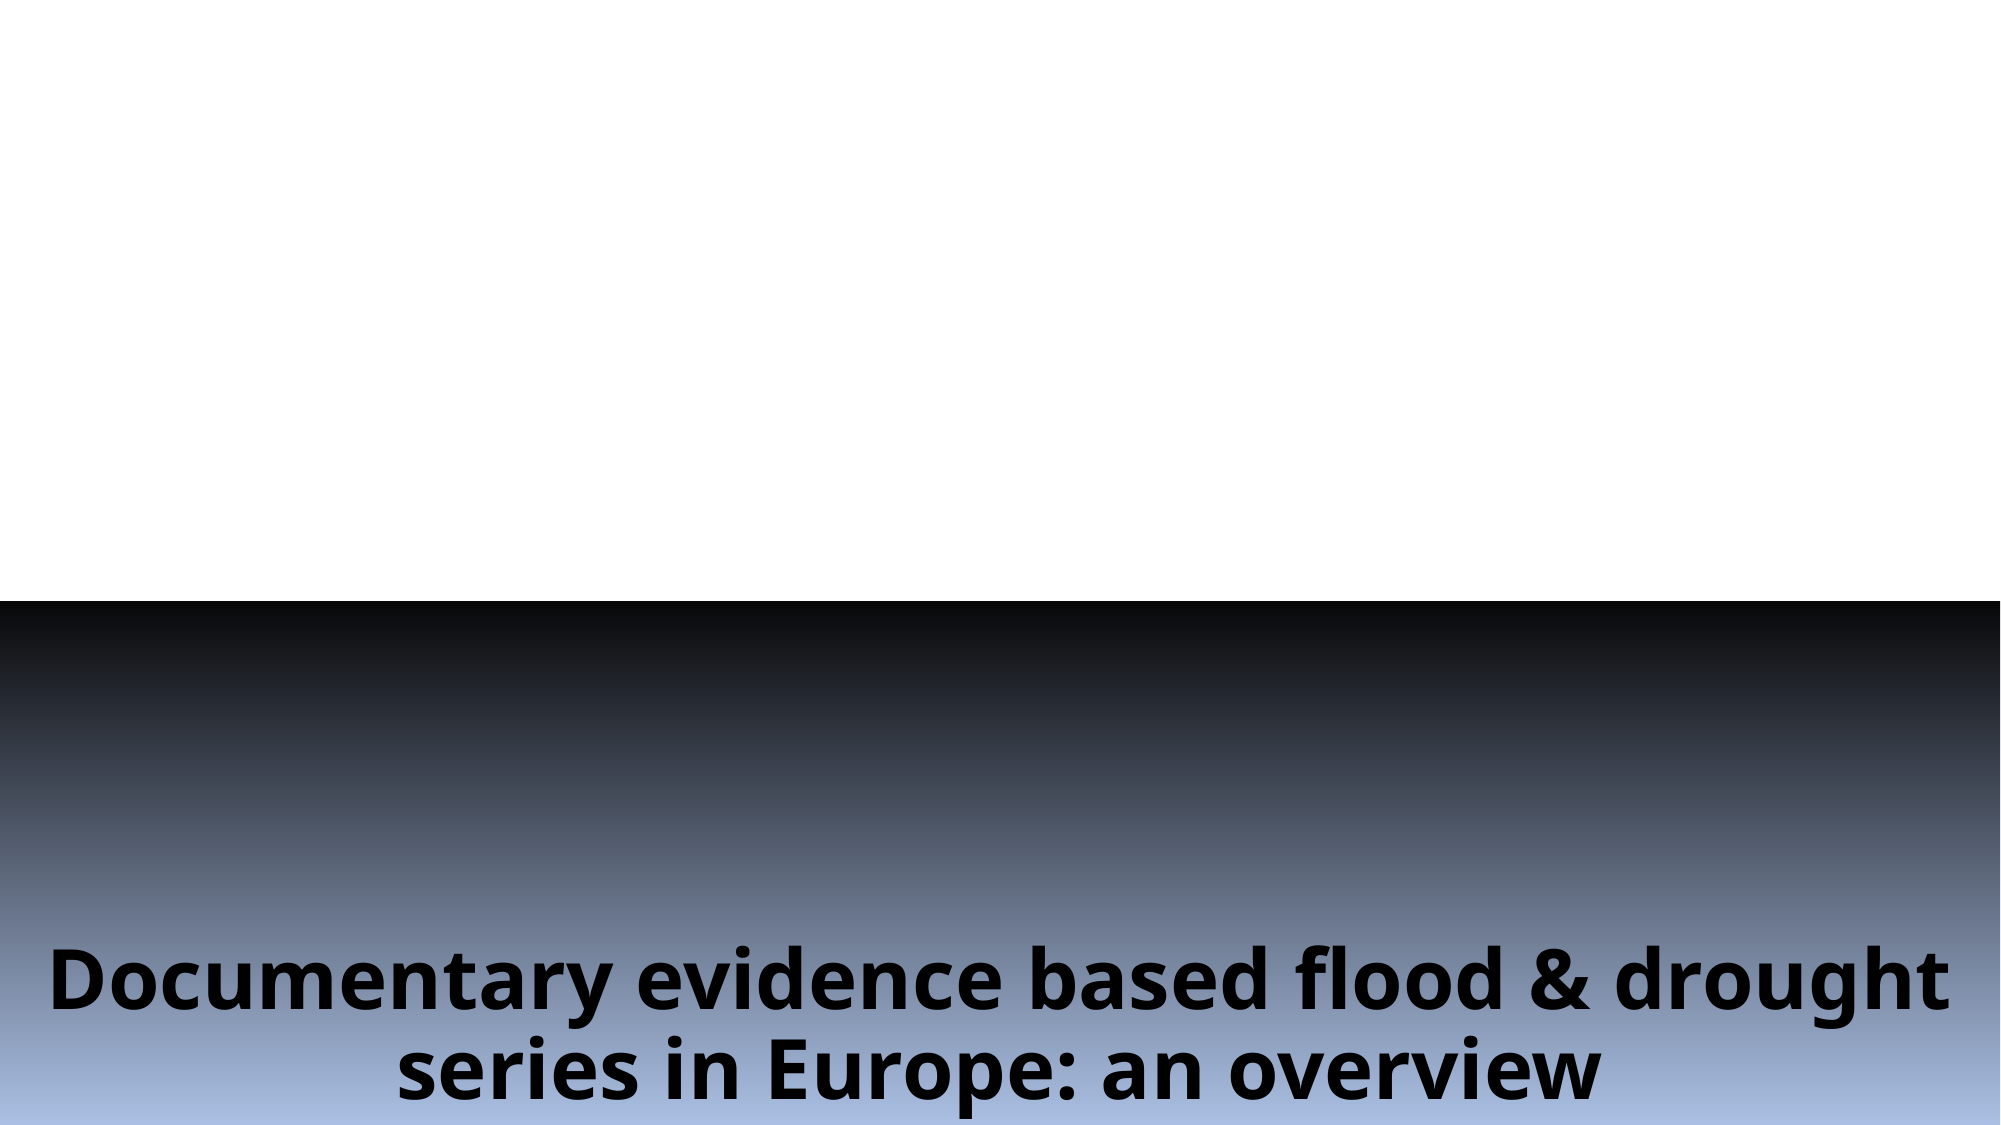

# Documentary evidence based flood & drought series in Europe: an overview